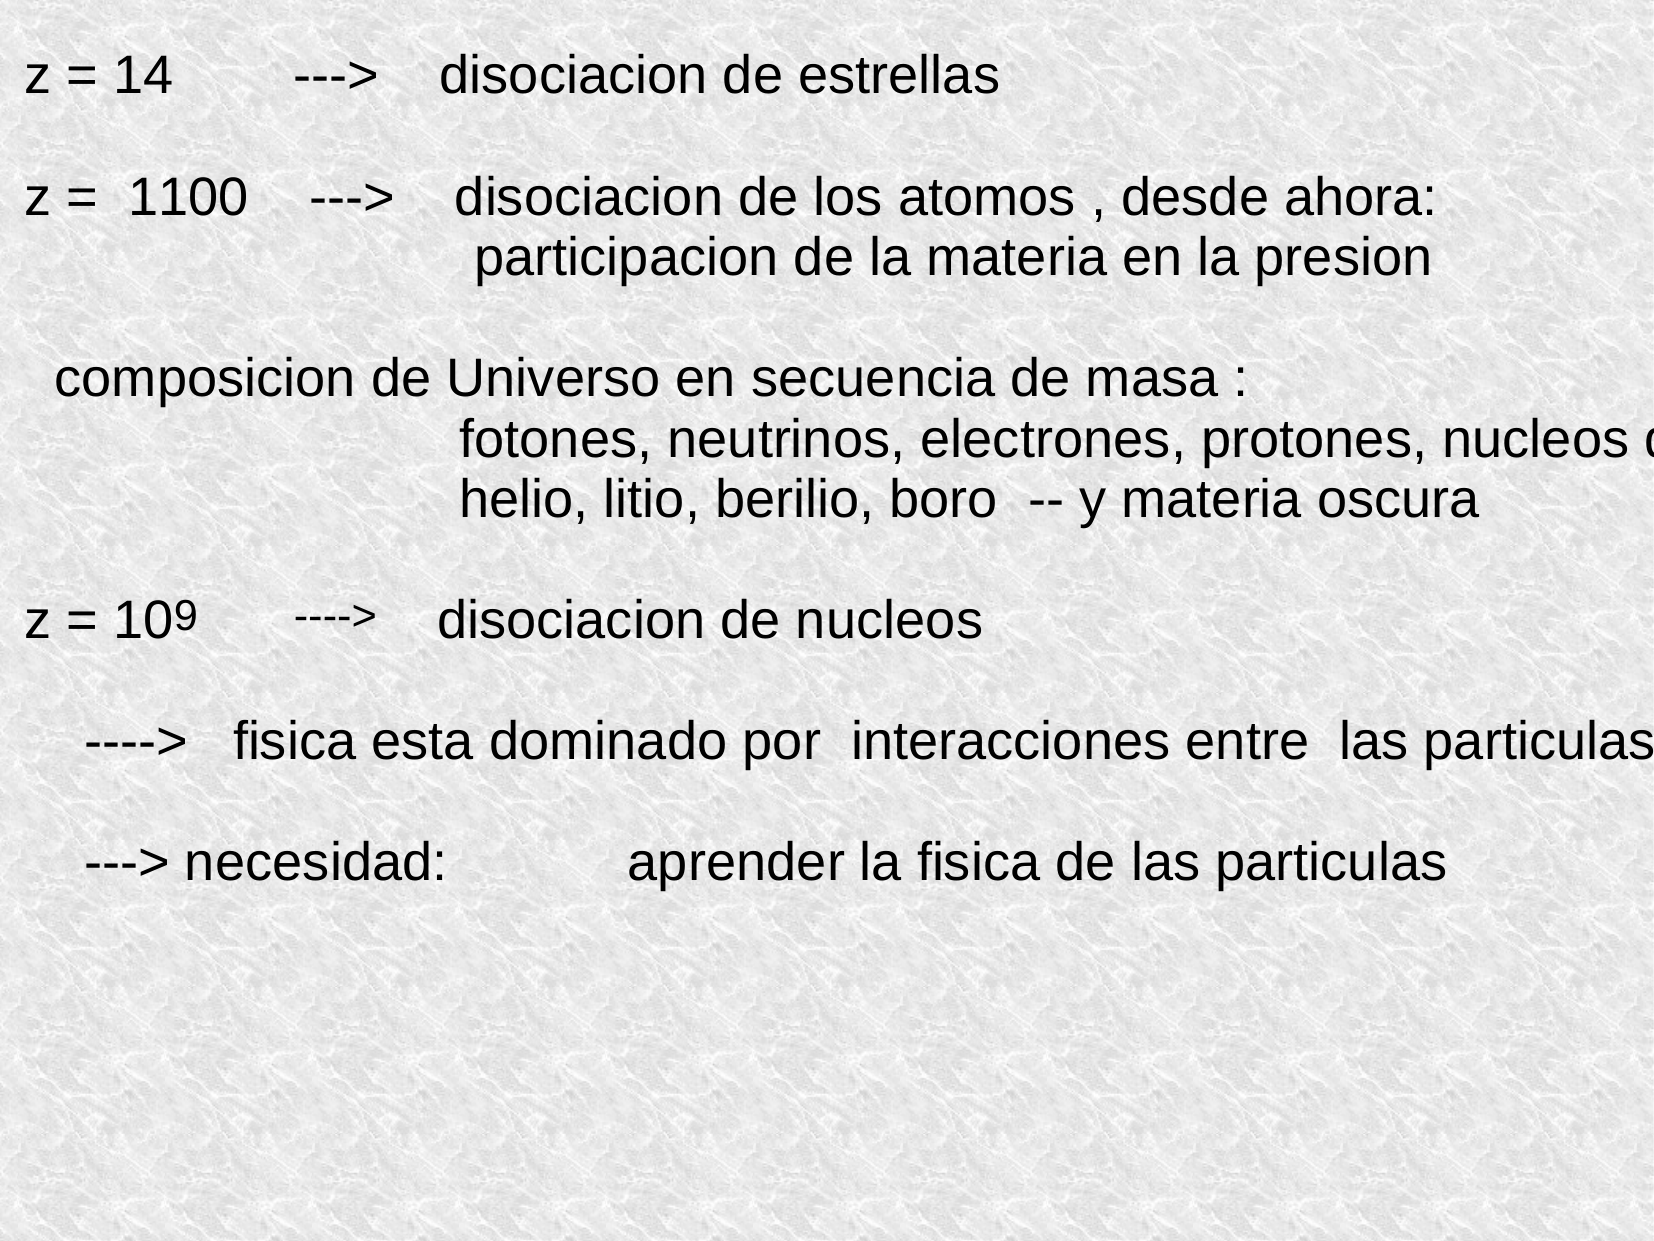

z = 14 ---> disociacion de estrellas
z = 1100 ---> disociacion de los atomos , desde ahora:
 participacion de la materia en la presion
 composicion de Universo en secuencia de masa :
 fotones, neutrinos, electrones, protones, nucleos de
 helio, litio, berilio, boro -- y materia oscura
z = 109 ----> disociacion de nucleos
 ----> fisica esta dominado por interacciones entre las particulas
 ---> necesidad: aprender la fisica de las particulas